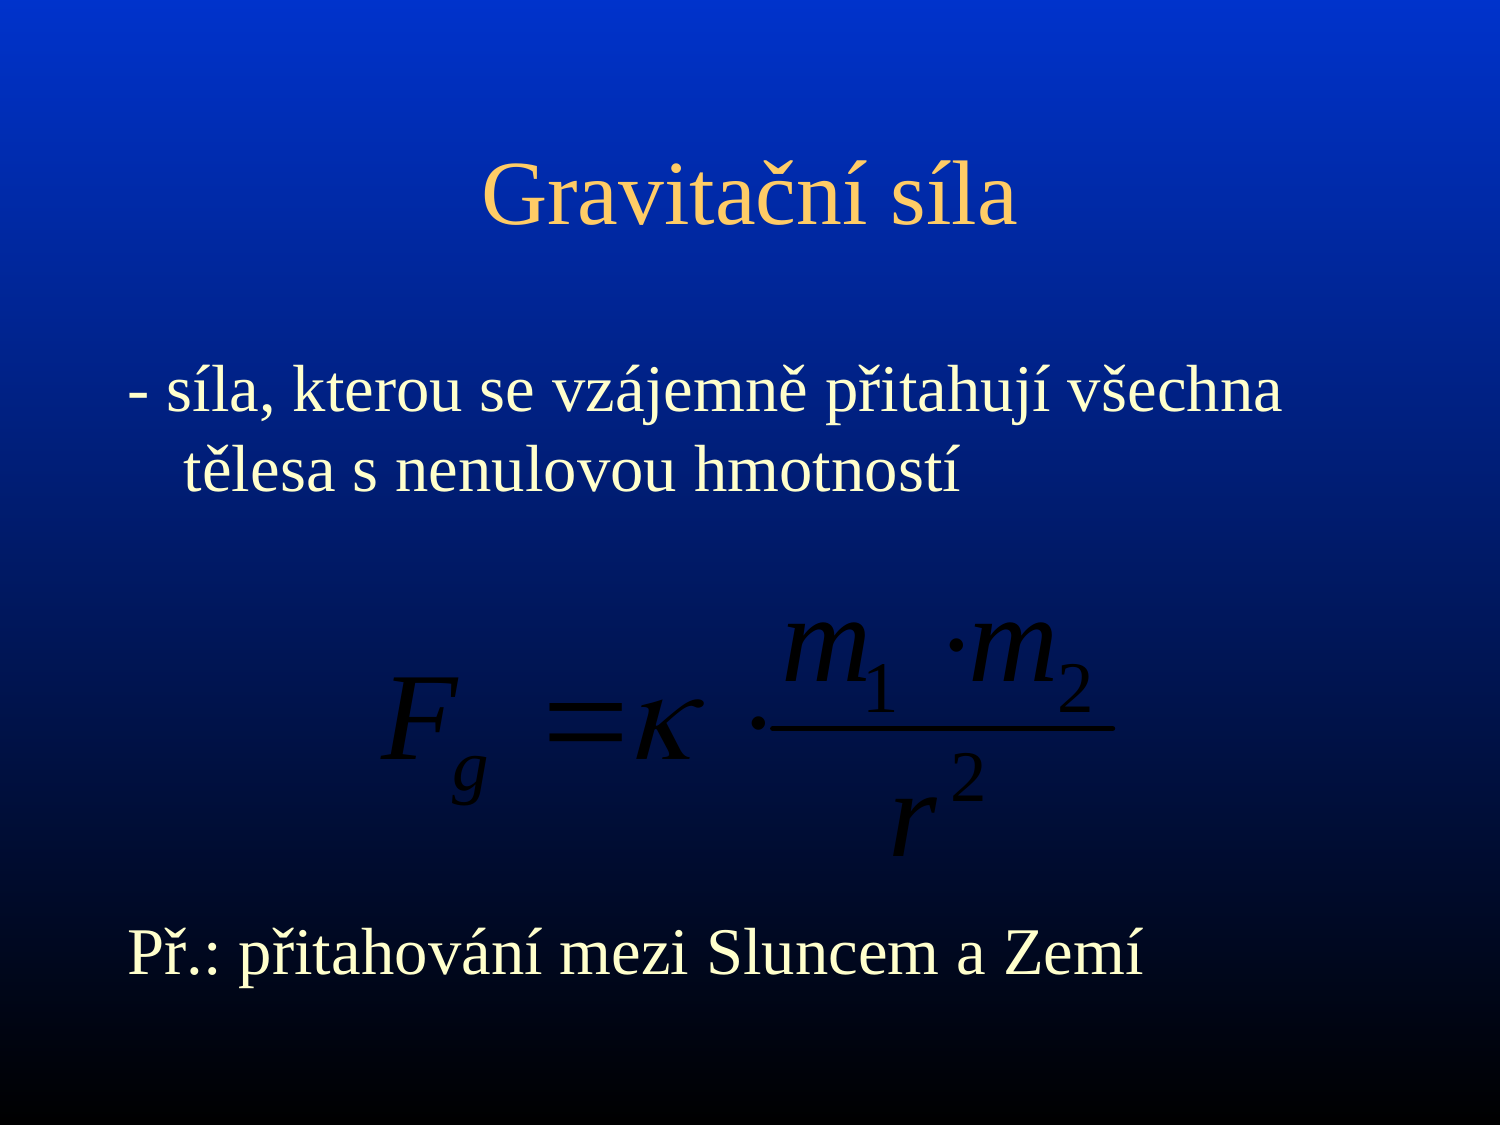

# Gravitační síla
- síla, kterou se vzájemně přitahují všechna tělesa s nenulovou hmotností
Př.: přitahování mezi Sluncem a Zemí
23